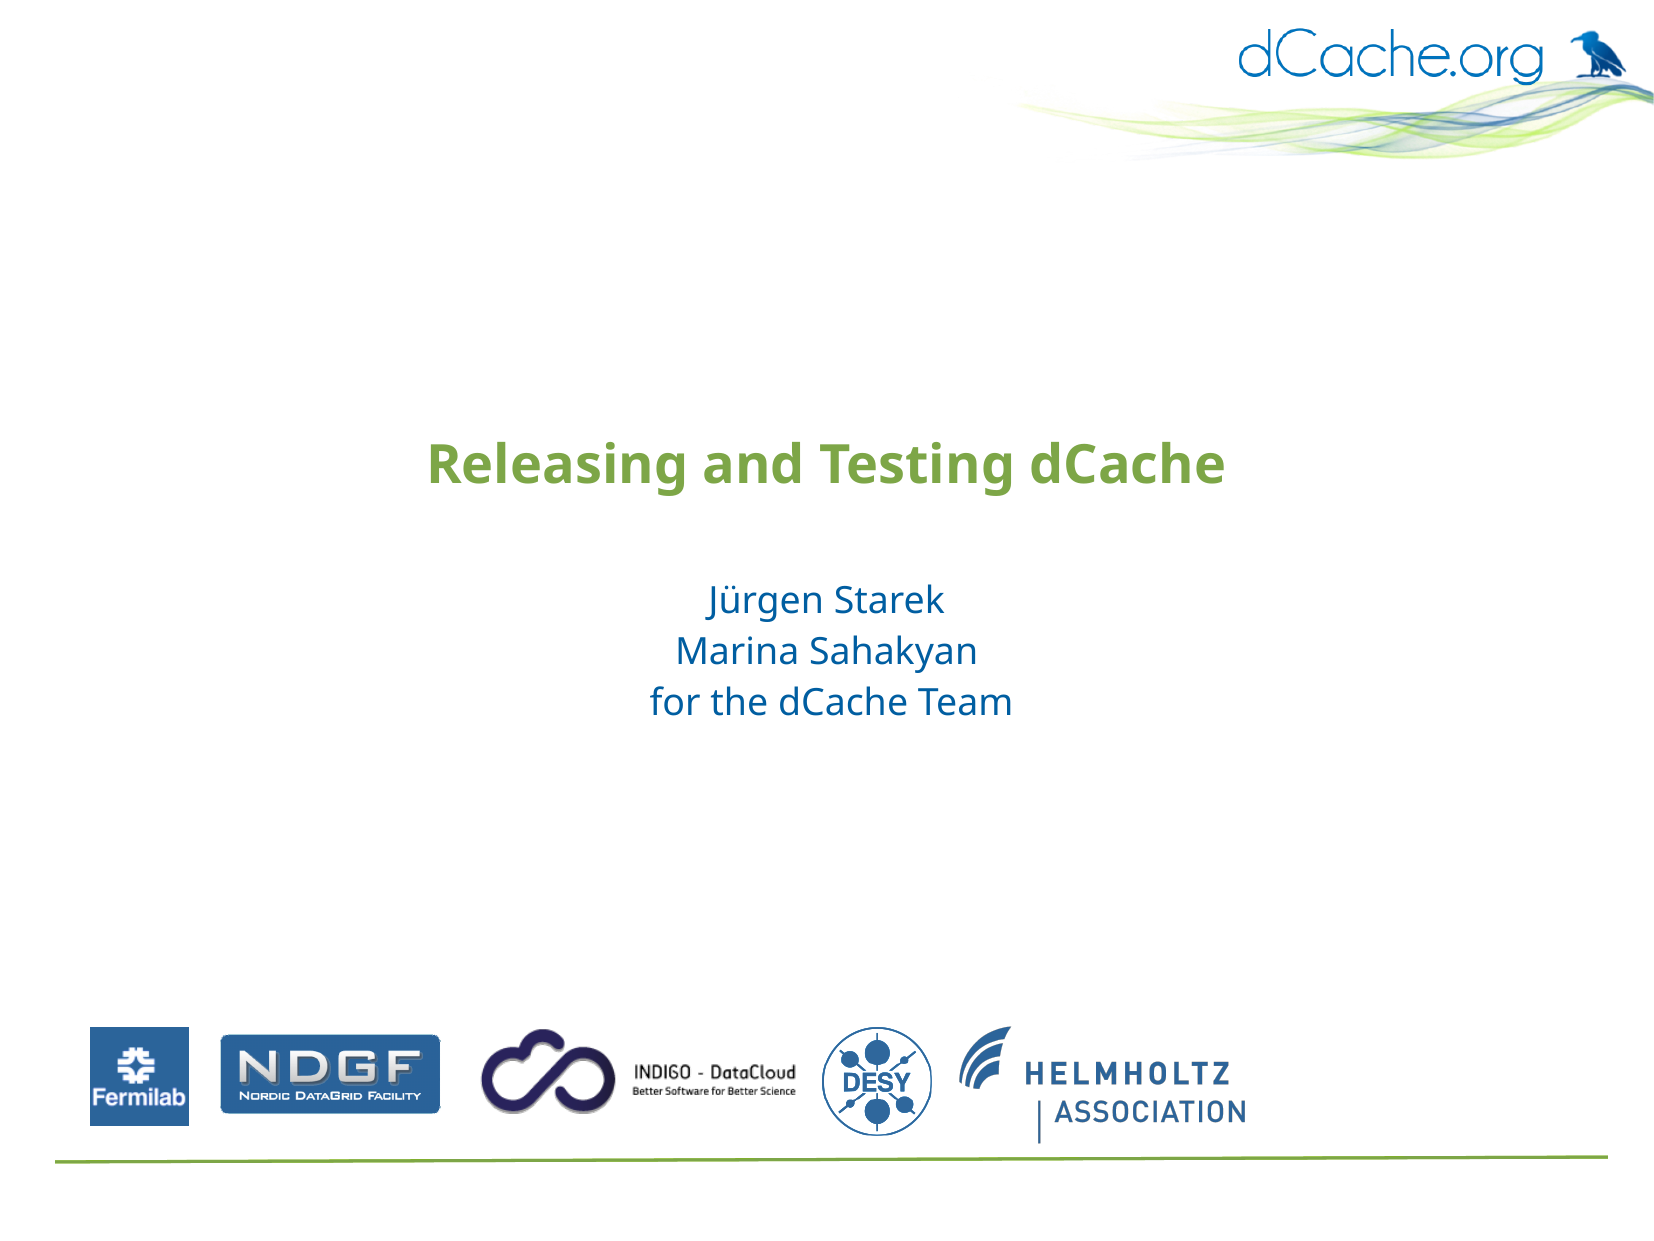

Releasing and Testing dCache
Jürgen Starek
Marina Sahakyan
 for the dCache Team